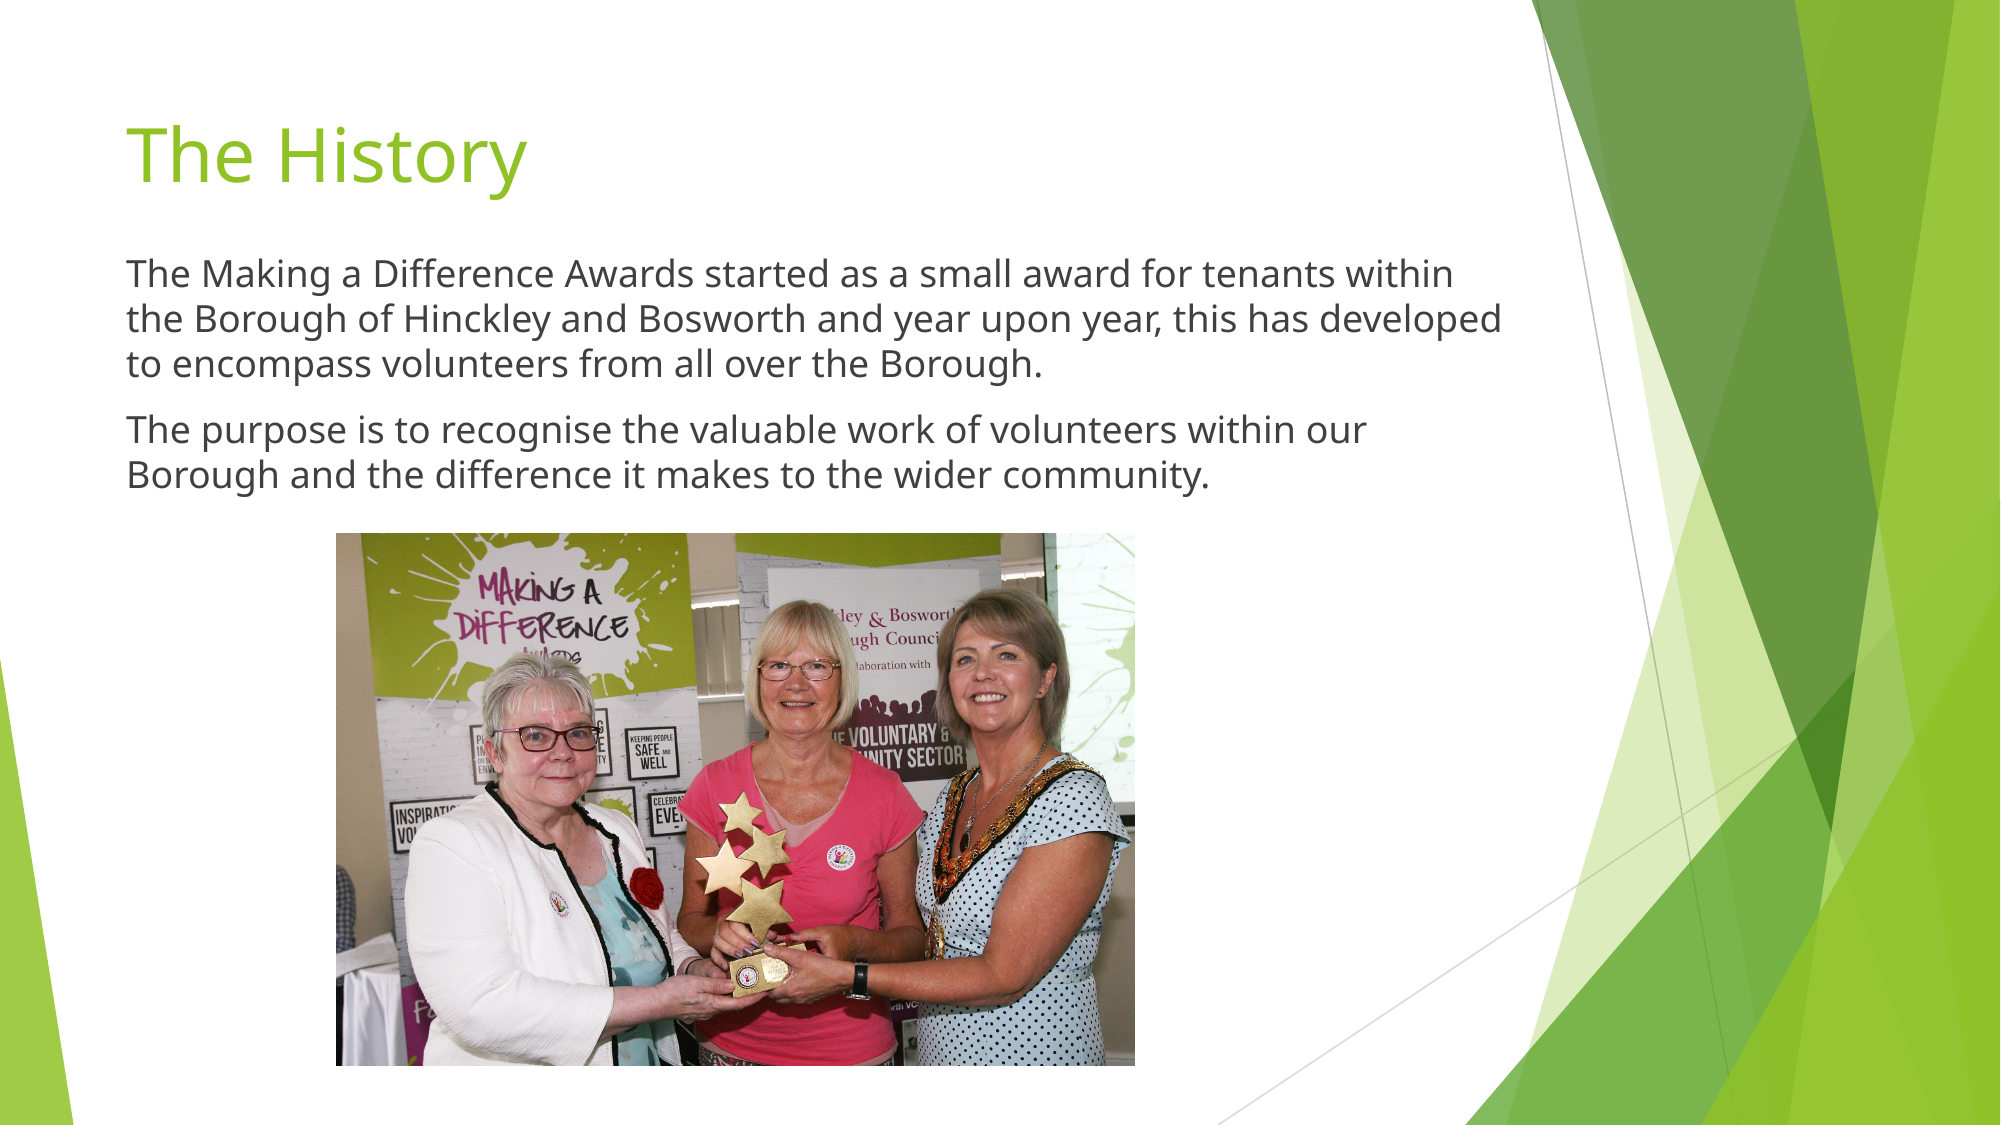

# The History
The Making a Difference Awards started as a small award for tenants within the Borough of Hinckley and Bosworth and year upon year, this has developed to encompass volunteers from all over the Borough.
The purpose is to recognise the valuable work of volunteers within our Borough and the difference it makes to the wider community.